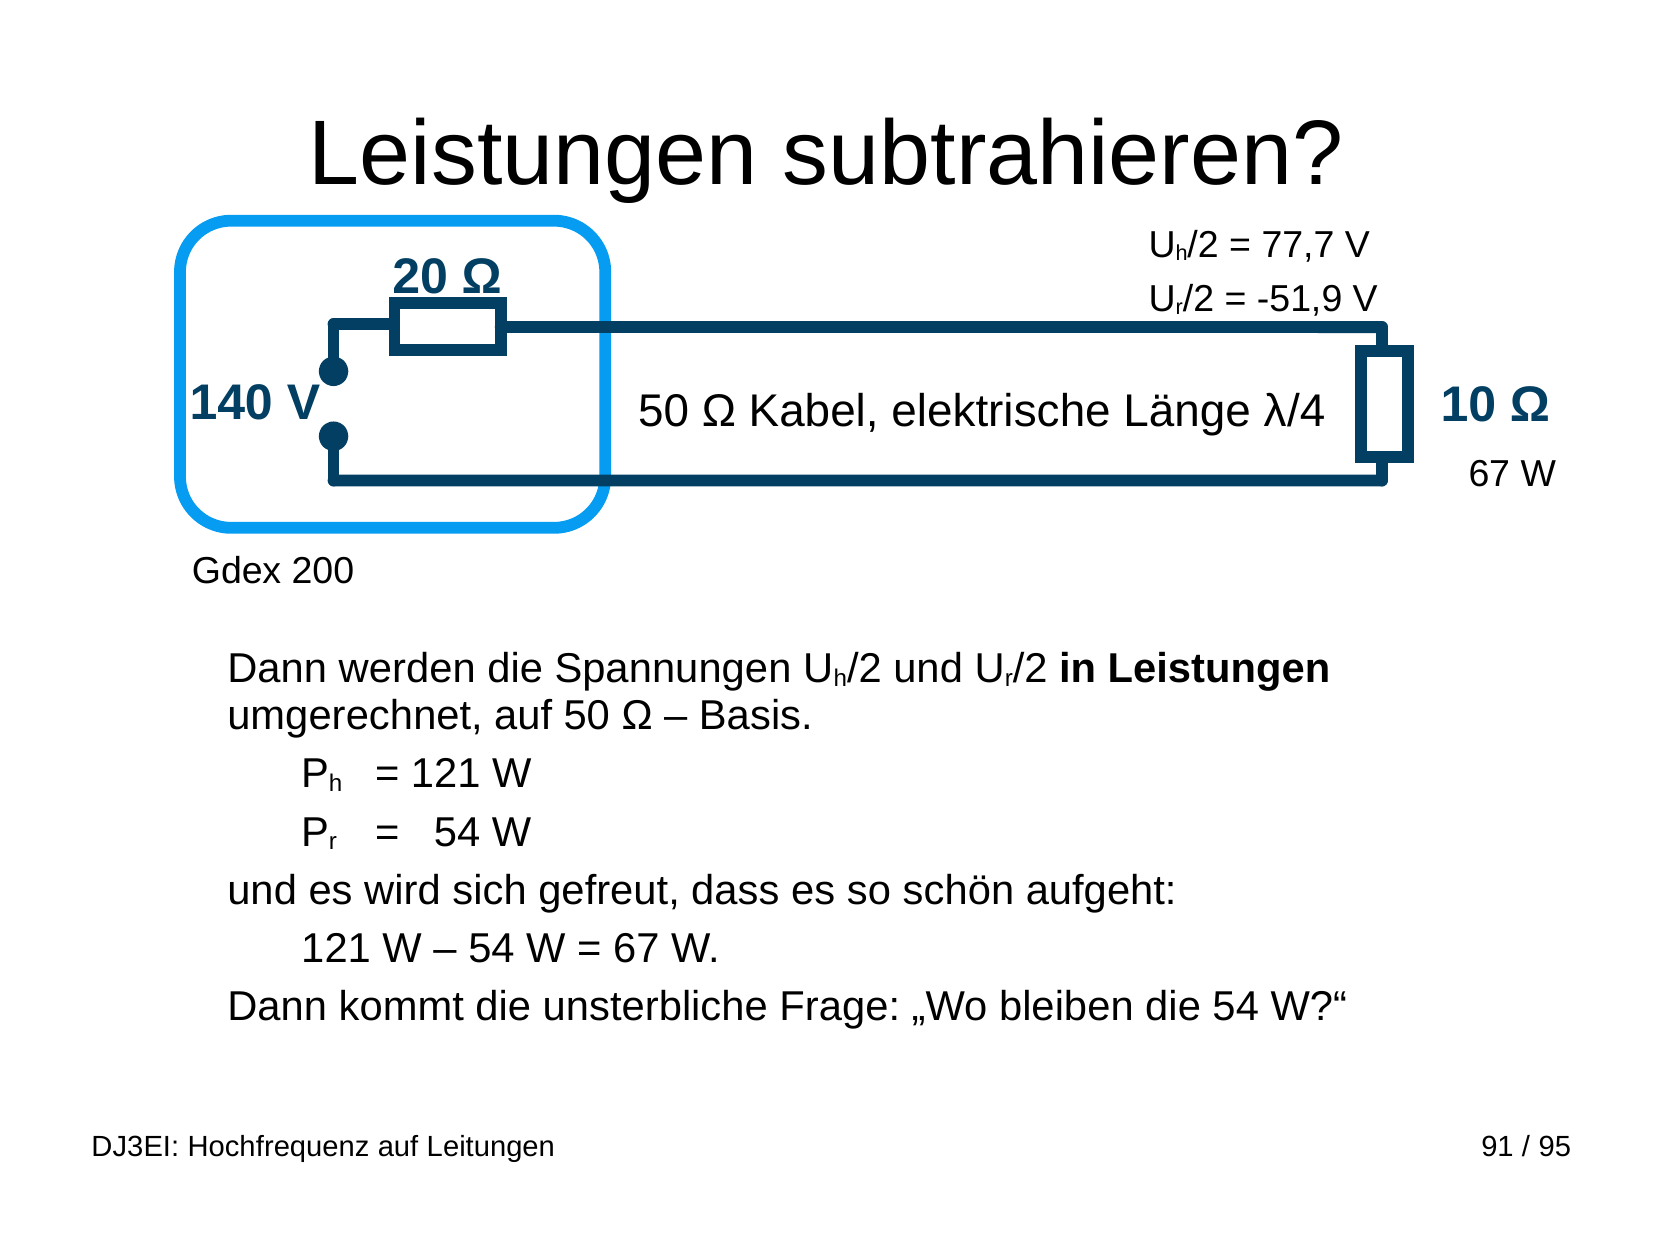

# Leistungen subtrahieren?
Uh/2 = 77,7 V
Ur/2 = -51,9 V
20 Ω
140 V
10 Ω
50 Ω Kabel, elektrische Länge λ/4
67 W
Gdex 200
Dann werden die Spannungen Uh/2 und Ur/2 in Leistungen umgerechnet, auf 50 Ω – Basis.
	Ph	= 121 W
	Pr	= 54 W
und es wird sich gefreut, dass es so schön aufgeht:
	121 W – 54 W = 67 W.
Dann kommt die unsterbliche Frage: „Wo bleiben die 54 W?“